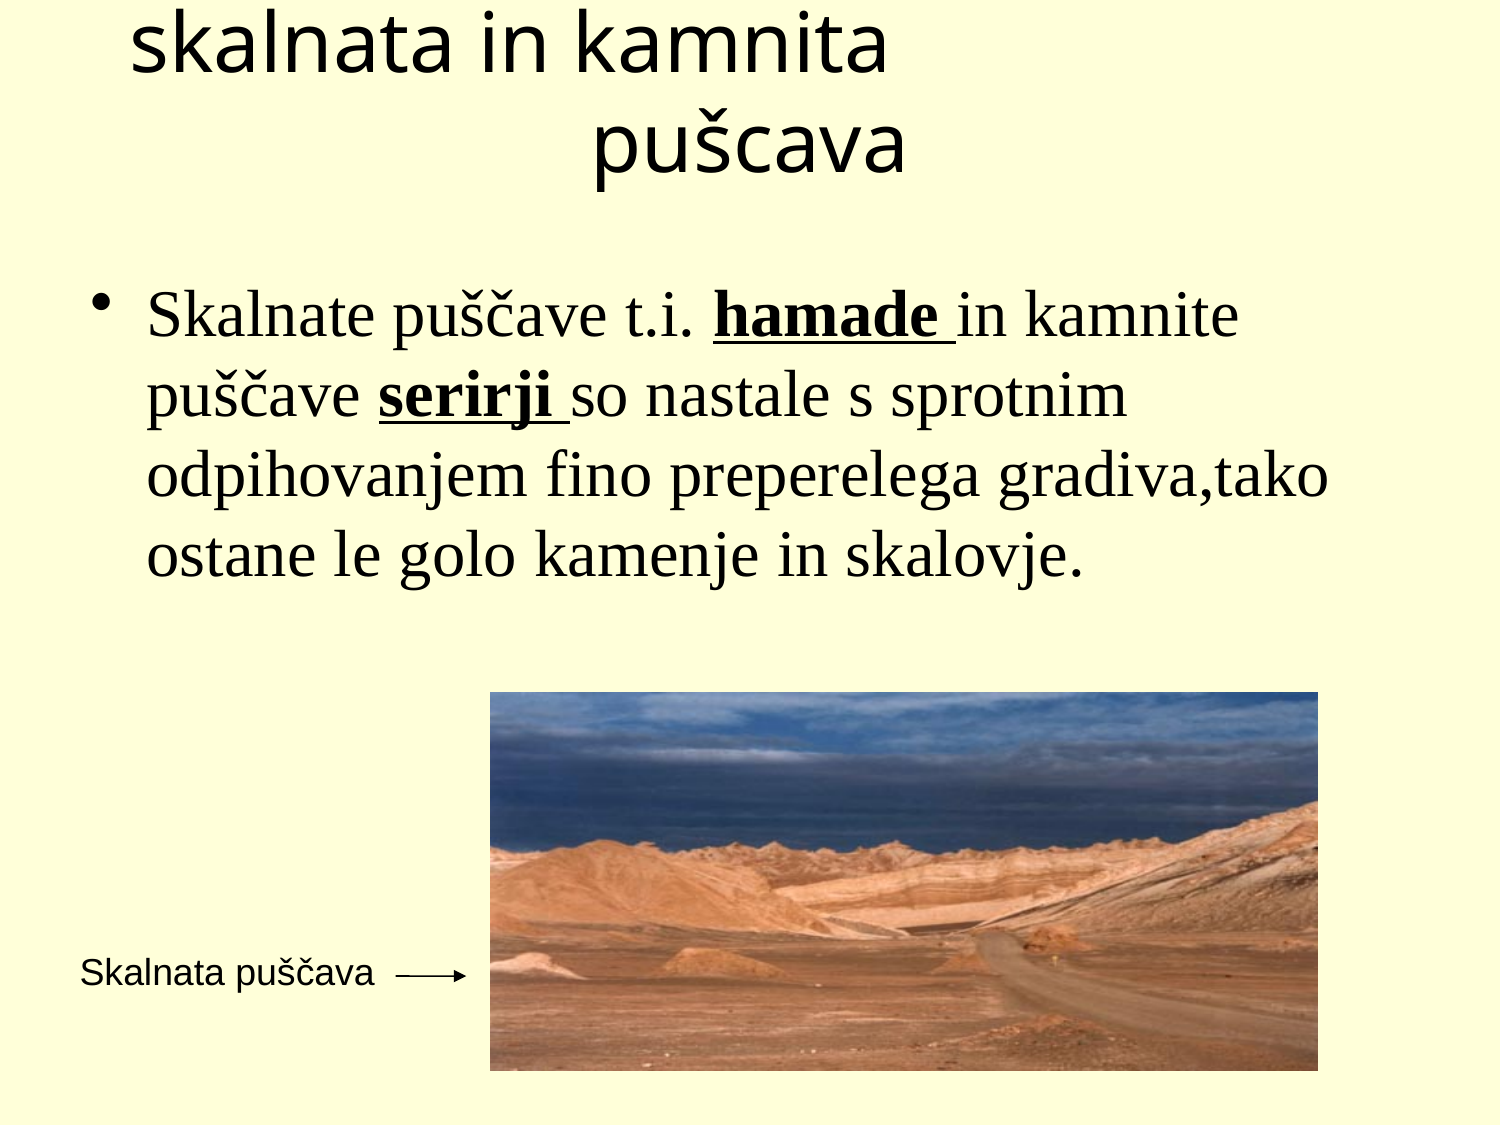

# skalnata in kamnita pušcava
Skalnate puščave t.i. hamade in kamnite puščave serirji so nastale s sprotnim odpihovanjem fino preperelega gradiva,tako ostane le golo kamenje in skalovje.
Skalnata puščava